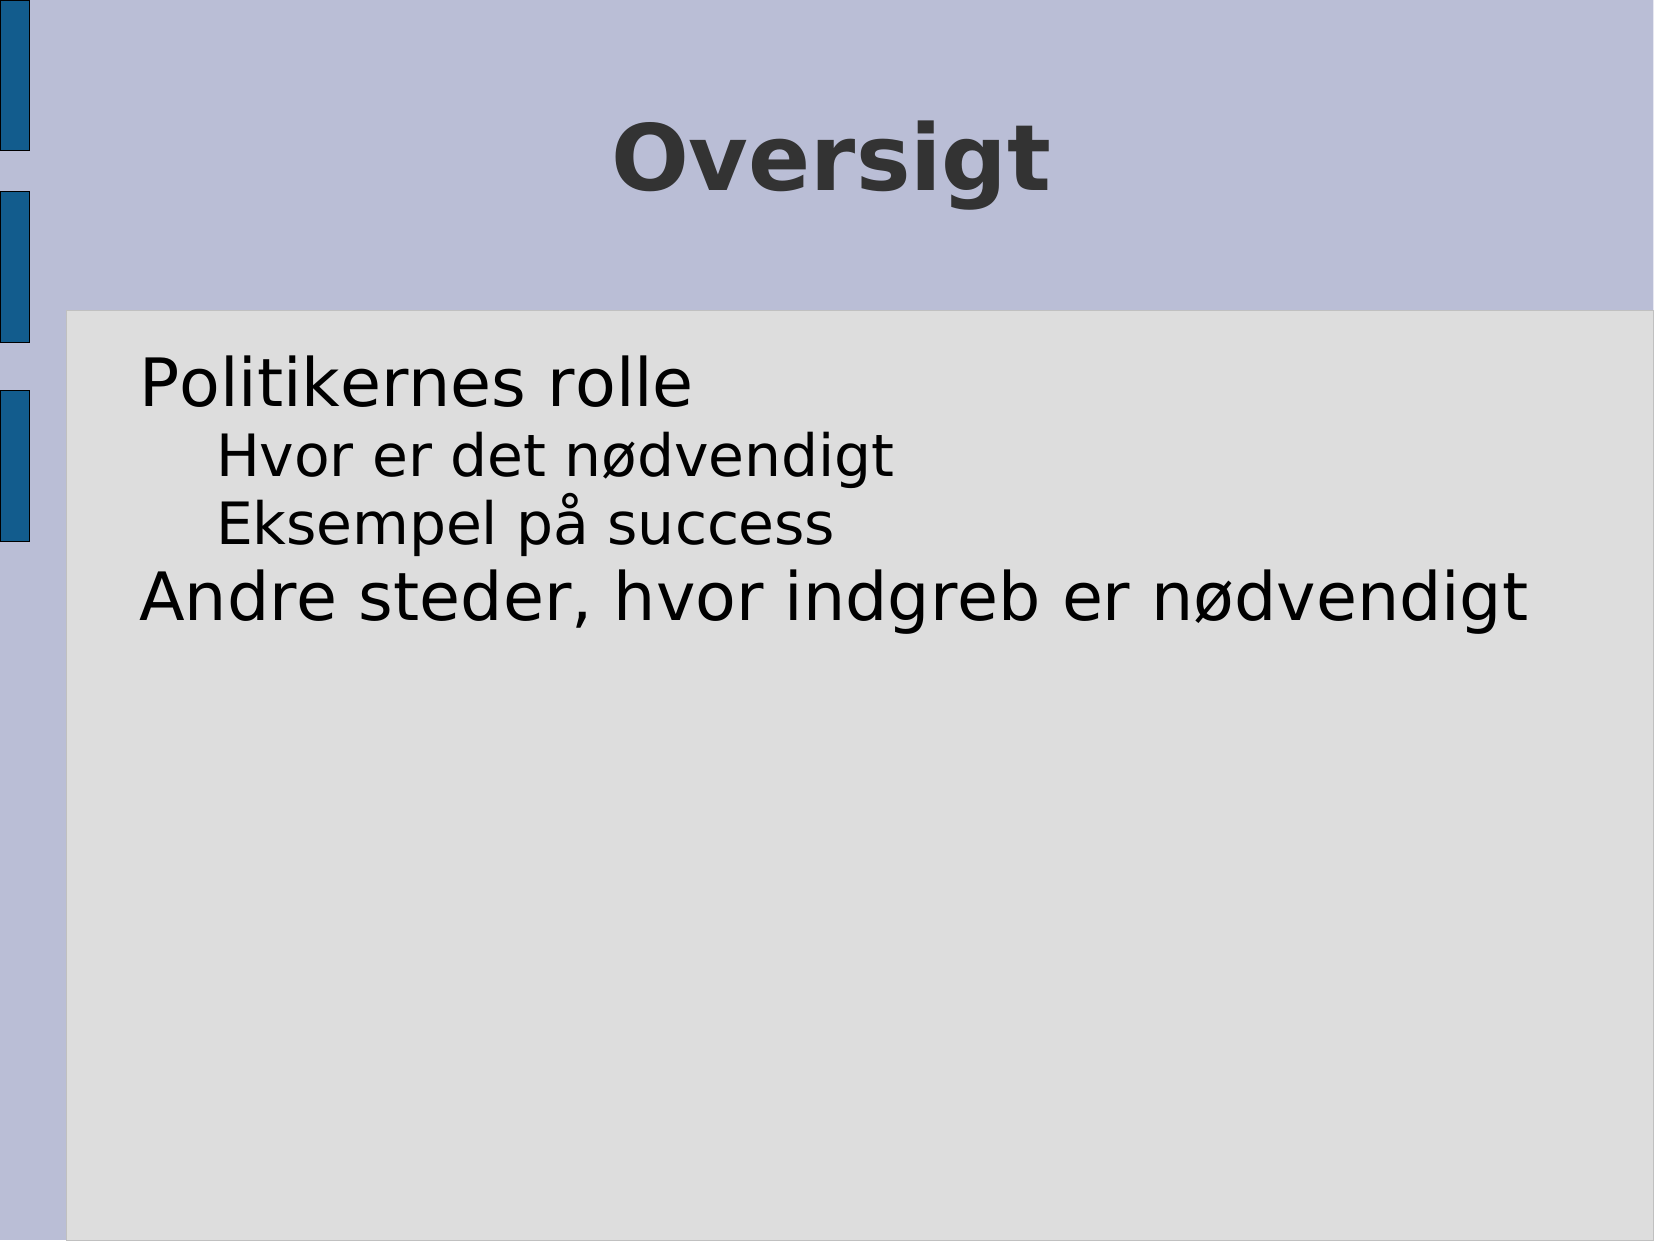

# Oversigt
Politikernes rolle
Hvor er det nødvendigt
Eksempel på success
Andre steder, hvor indgreb er nødvendigt